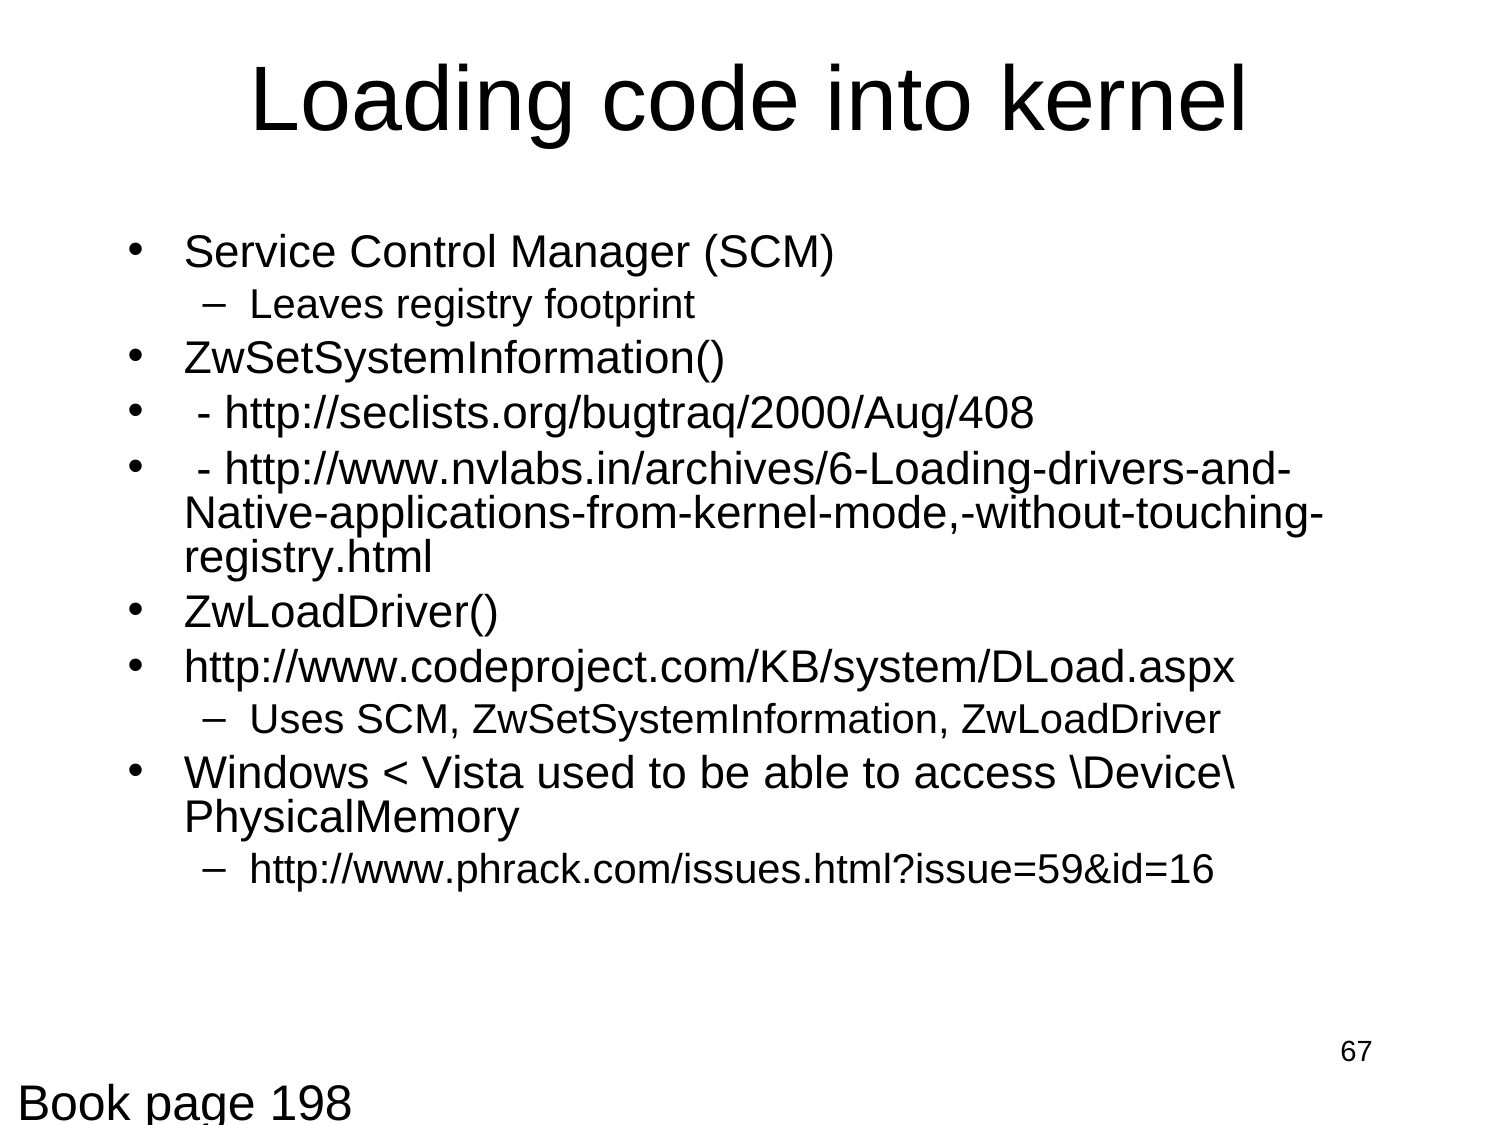

# Loading code into kernel
Service Control Manager (SCM)
Leaves registry footprint
ZwSetSystemInformation()
 - http://seclists.org/bugtraq/2000/Aug/408
 - http://www.nvlabs.in/archives/6-Loading-drivers-and-Native-applications-from-kernel-mode,-without-touching-registry.html
ZwLoadDriver()
http://www.codeproject.com/KB/system/DLoad.aspx
Uses SCM, ZwSetSystemInformation, ZwLoadDriver
Windows < Vista used to be able to access \Device\PhysicalMemory
http://www.phrack.com/issues.html?issue=59&id=16
Book page 198